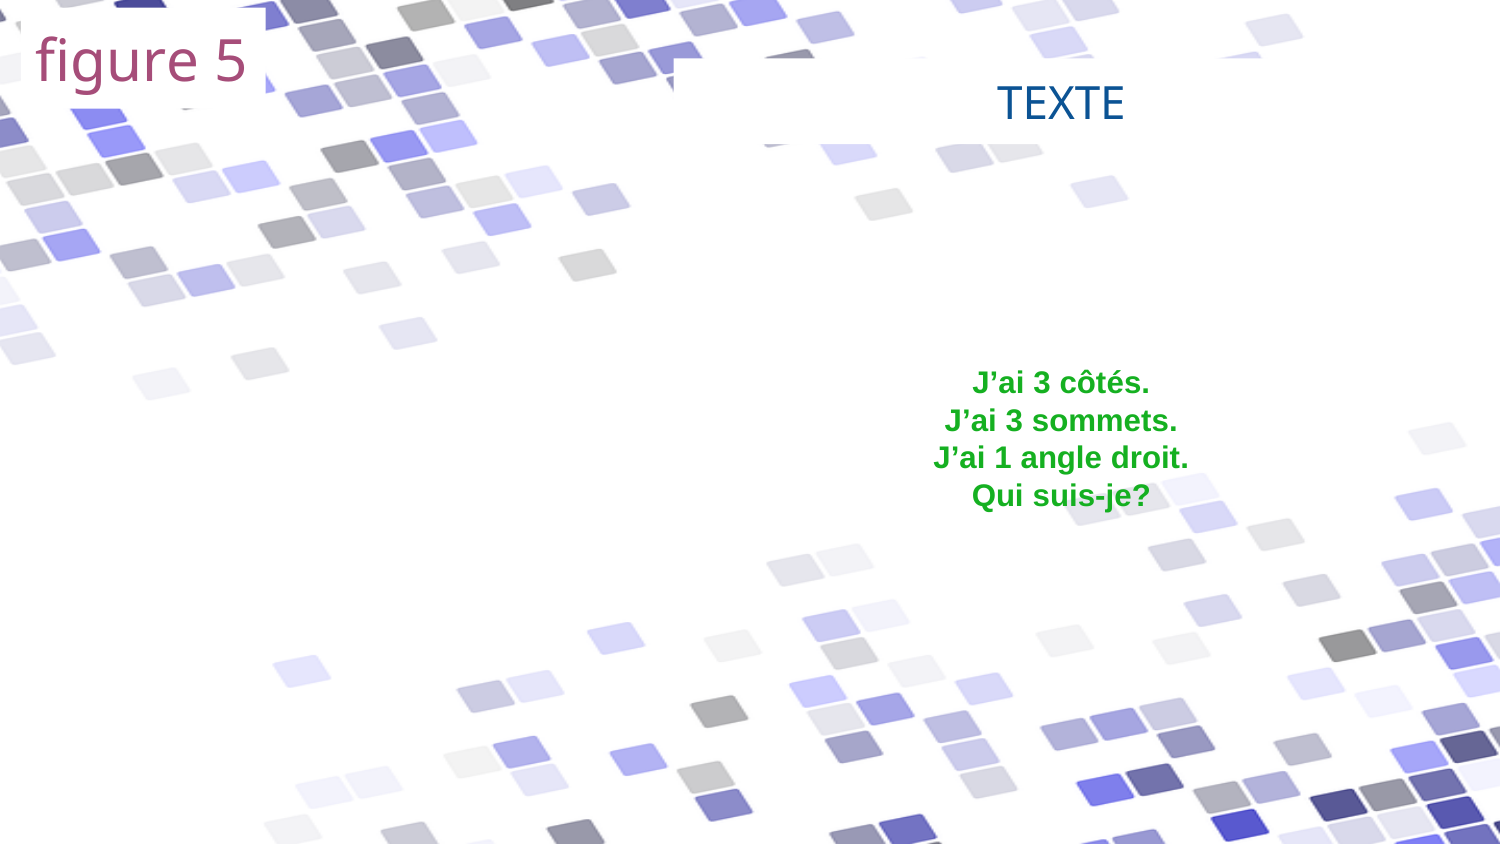

figure 5
TEXTE
J’ai 3 côtés.
J’ai 3 sommets.
J’ai 1 angle droit.
Qui suis-je?